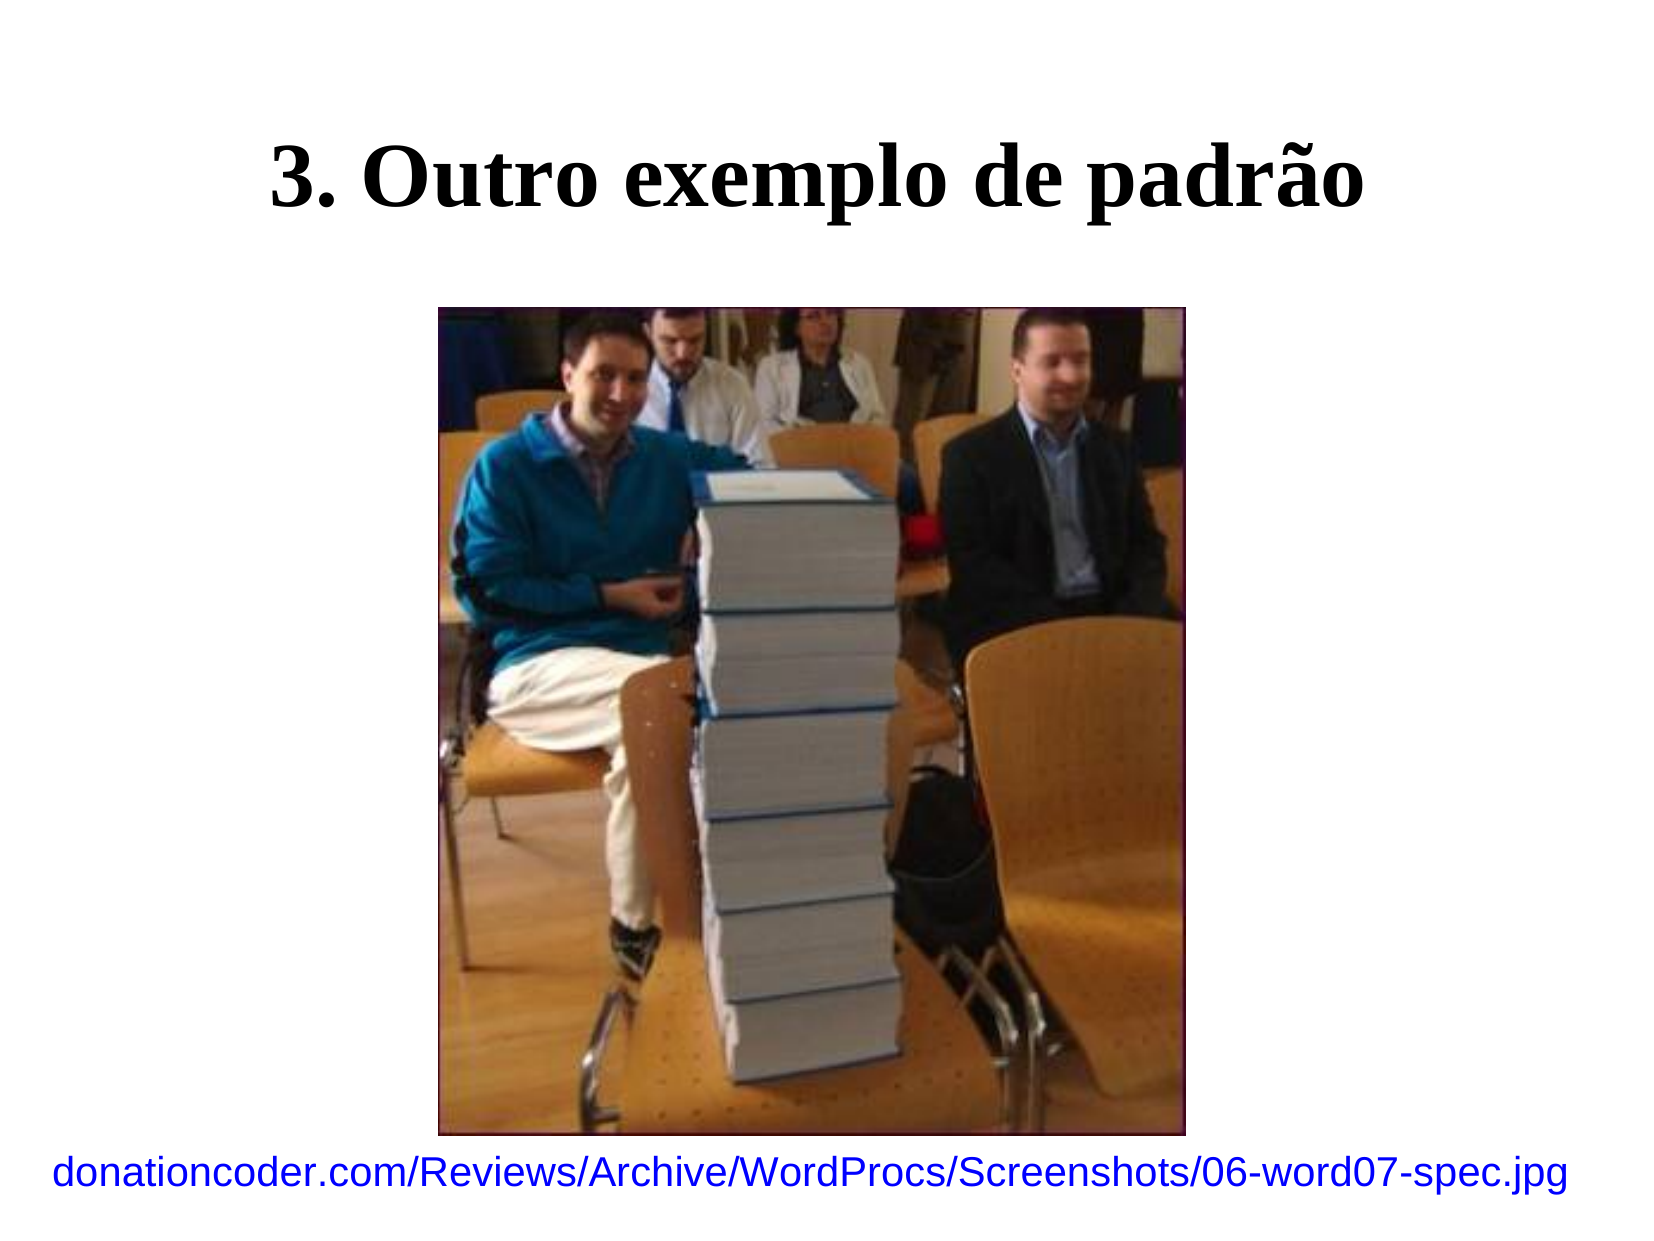

# 3. Outro exemplo de padrão
donationcoder.com/Reviews/Archive/WordProcs/Screenshots/06-word07-spec.jpg